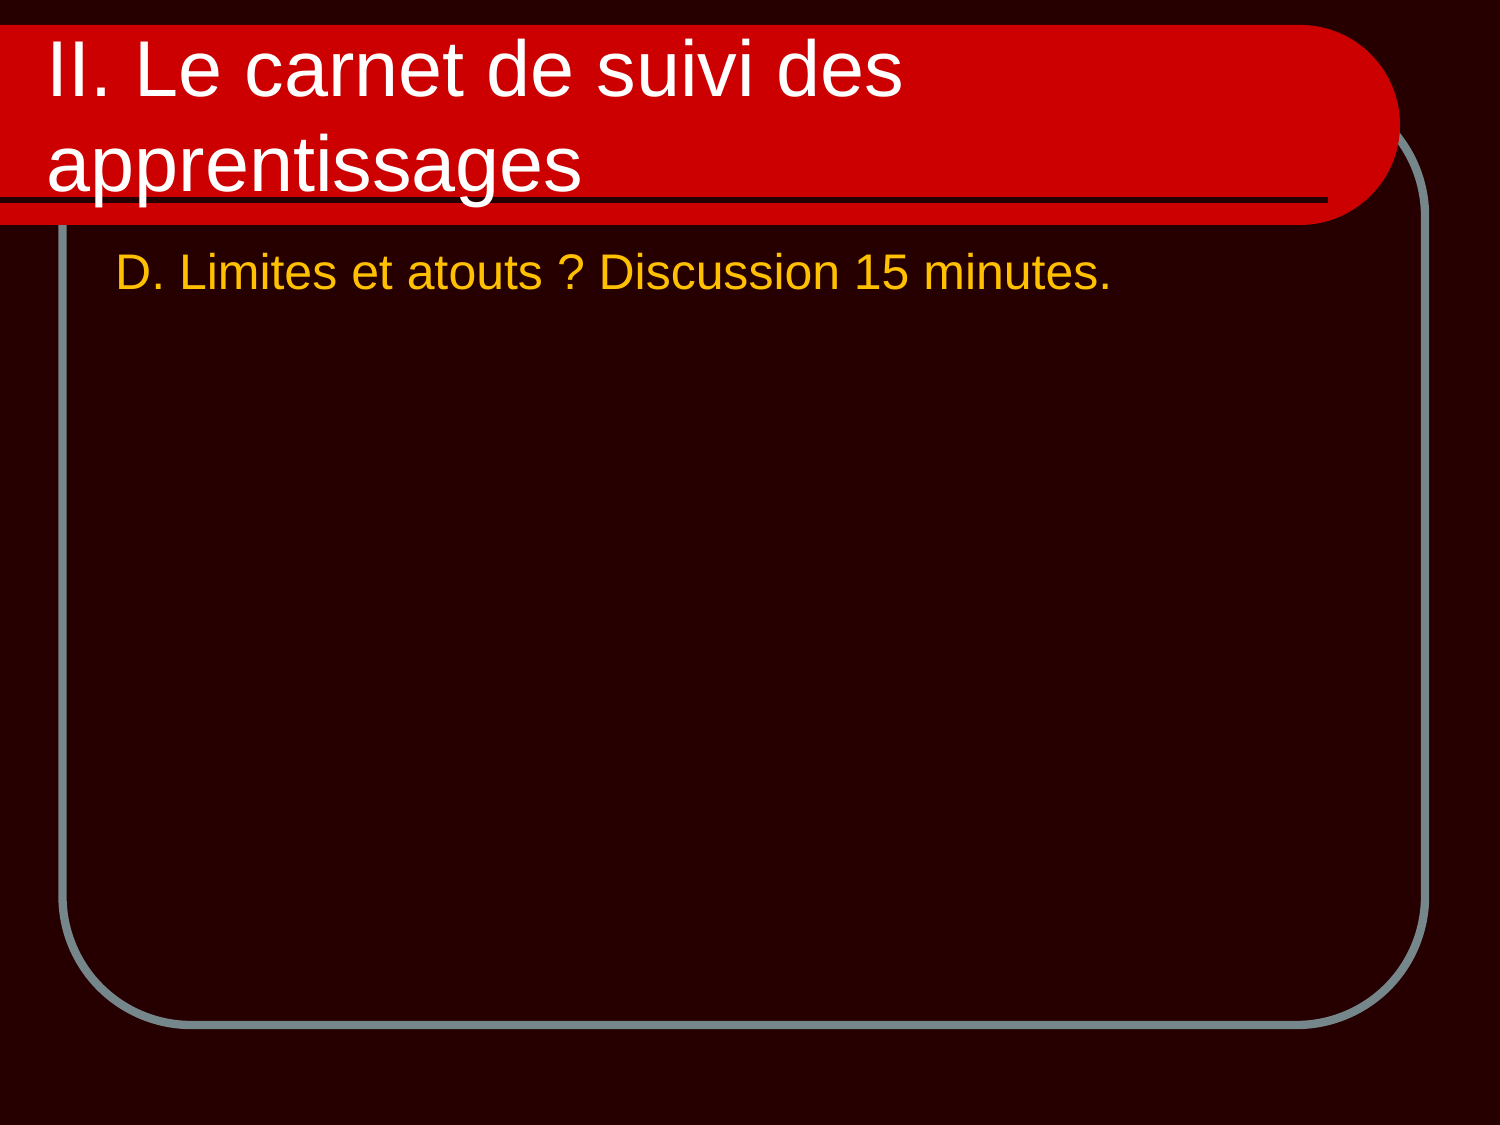

# II. Le carnet de suivi des apprentissages
D. Limites et atouts ? Discussion 15 minutes.